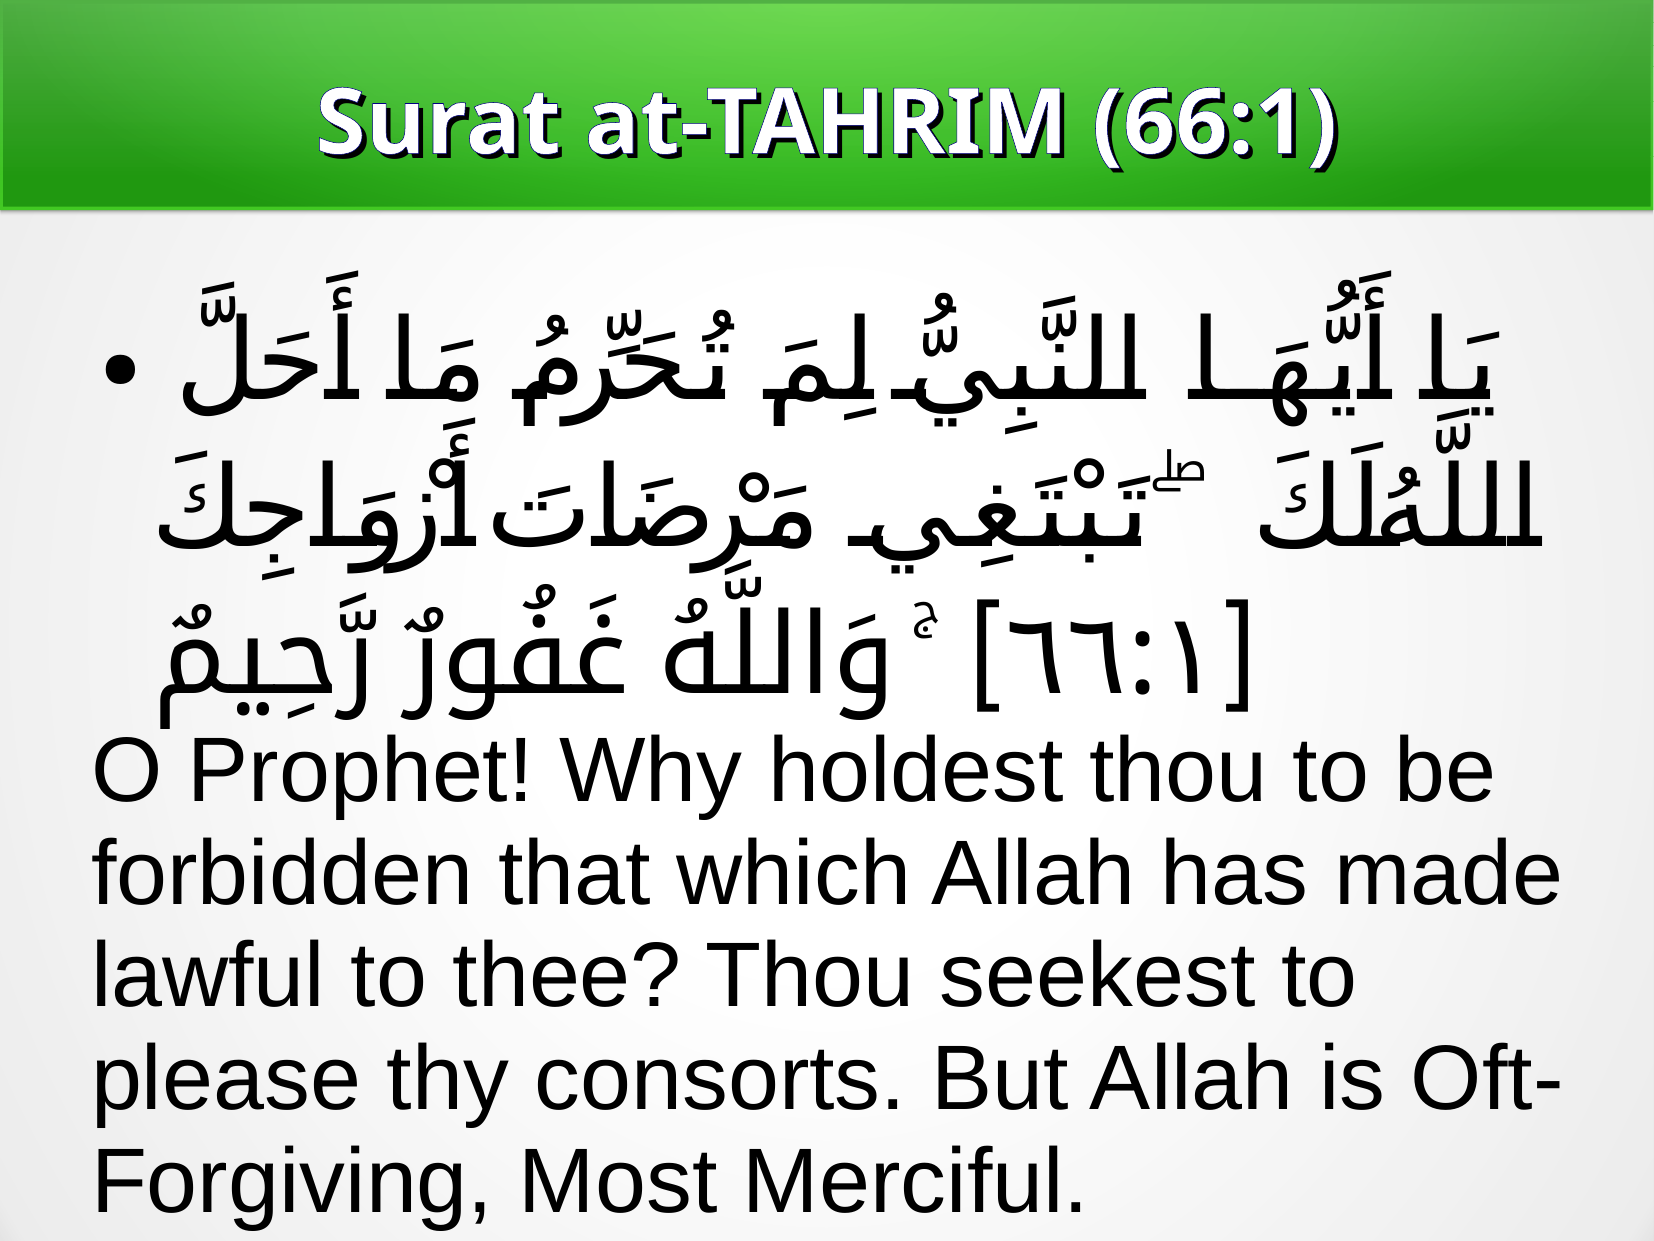

# Surat at-TAHRIM (66:1)
 يَا أَيُّهَا النَّبِيُّ لِمَ تُحَرِّمُ مَا أَحَلَّ اللَّهُ لَكَ ۖ تَبْتَغِي مَرْضَاتَ أَزْوَاجِكَ ۚ وَاللَّهُ غَفُورٌ رَّحِيمٌ	 [٦٦:١]
O Prophet! Why holdest thou to be forbidden that which Allah has made lawful to thee? Thou seekest to please thy consorts. But Allah is Oft-Forgiving, Most Merciful.